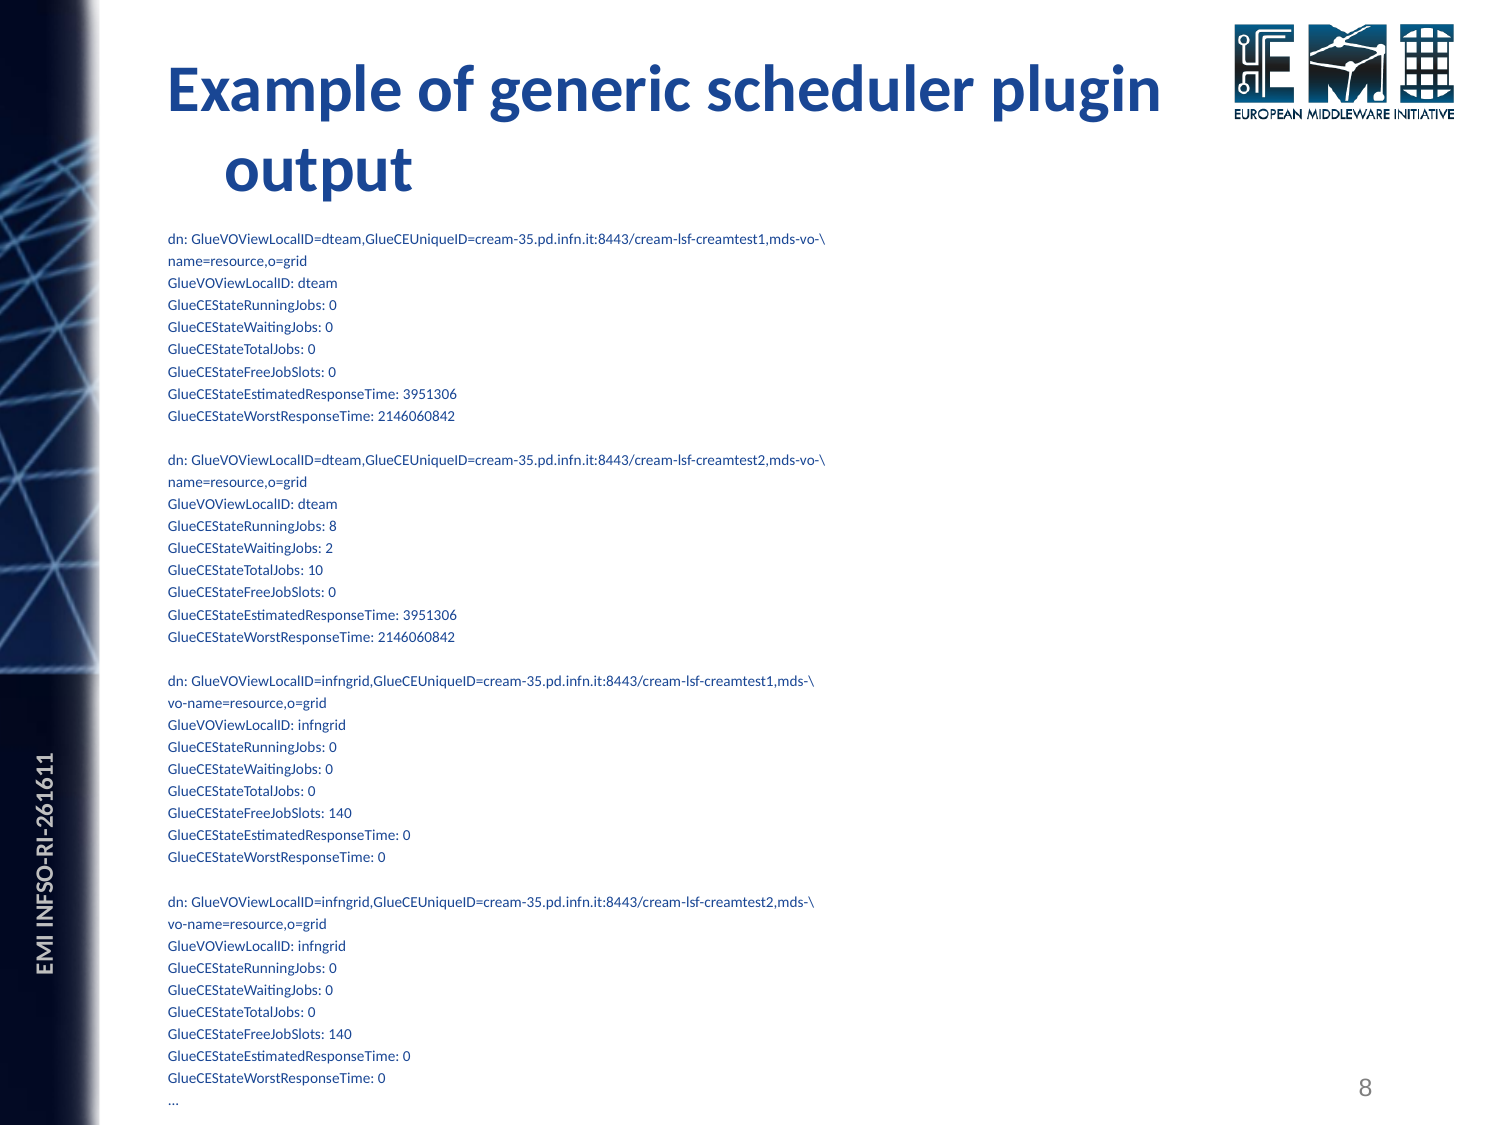

Example of generic scheduler plugin output
# dn: GlueVOViewLocalID=dteam,GlueCEUniqueID=cream-35.pd.infn.it:8443/cream-lsf-creamtest1,mds-vo-\
name=resource,o=grid
GlueVOViewLocalID: dteam
GlueCEStateRunningJobs: 0
GlueCEStateWaitingJobs: 0
GlueCEStateTotalJobs: 0
GlueCEStateFreeJobSlots: 0
GlueCEStateEstimatedResponseTime: 3951306
GlueCEStateWorstResponseTime: 2146060842
dn: GlueVOViewLocalID=dteam,GlueCEUniqueID=cream-35.pd.infn.it:8443/cream-lsf-creamtest2,mds-vo-\
name=resource,o=grid
GlueVOViewLocalID: dteam
GlueCEStateRunningJobs: 8
GlueCEStateWaitingJobs: 2
GlueCEStateTotalJobs: 10
GlueCEStateFreeJobSlots: 0
GlueCEStateEstimatedResponseTime: 3951306
GlueCEStateWorstResponseTime: 2146060842
dn: GlueVOViewLocalID=infngrid,GlueCEUniqueID=cream-35.pd.infn.it:8443/cream-lsf-creamtest1,mds-\
vo-name=resource,o=grid
GlueVOViewLocalID: infngrid
GlueCEStateRunningJobs: 0
GlueCEStateWaitingJobs: 0
GlueCEStateTotalJobs: 0
GlueCEStateFreeJobSlots: 140
GlueCEStateEstimatedResponseTime: 0
GlueCEStateWorstResponseTime: 0
dn: GlueVOViewLocalID=infngrid,GlueCEUniqueID=cream-35.pd.infn.it:8443/cream-lsf-creamtest2,mds-\
vo-name=resource,o=grid
GlueVOViewLocalID: infngrid
GlueCEStateRunningJobs: 0
GlueCEStateWaitingJobs: 0
GlueCEStateTotalJobs: 0
GlueCEStateFreeJobSlots: 140
GlueCEStateEstimatedResponseTime: 0
GlueCEStateWorstResponseTime: 0
...